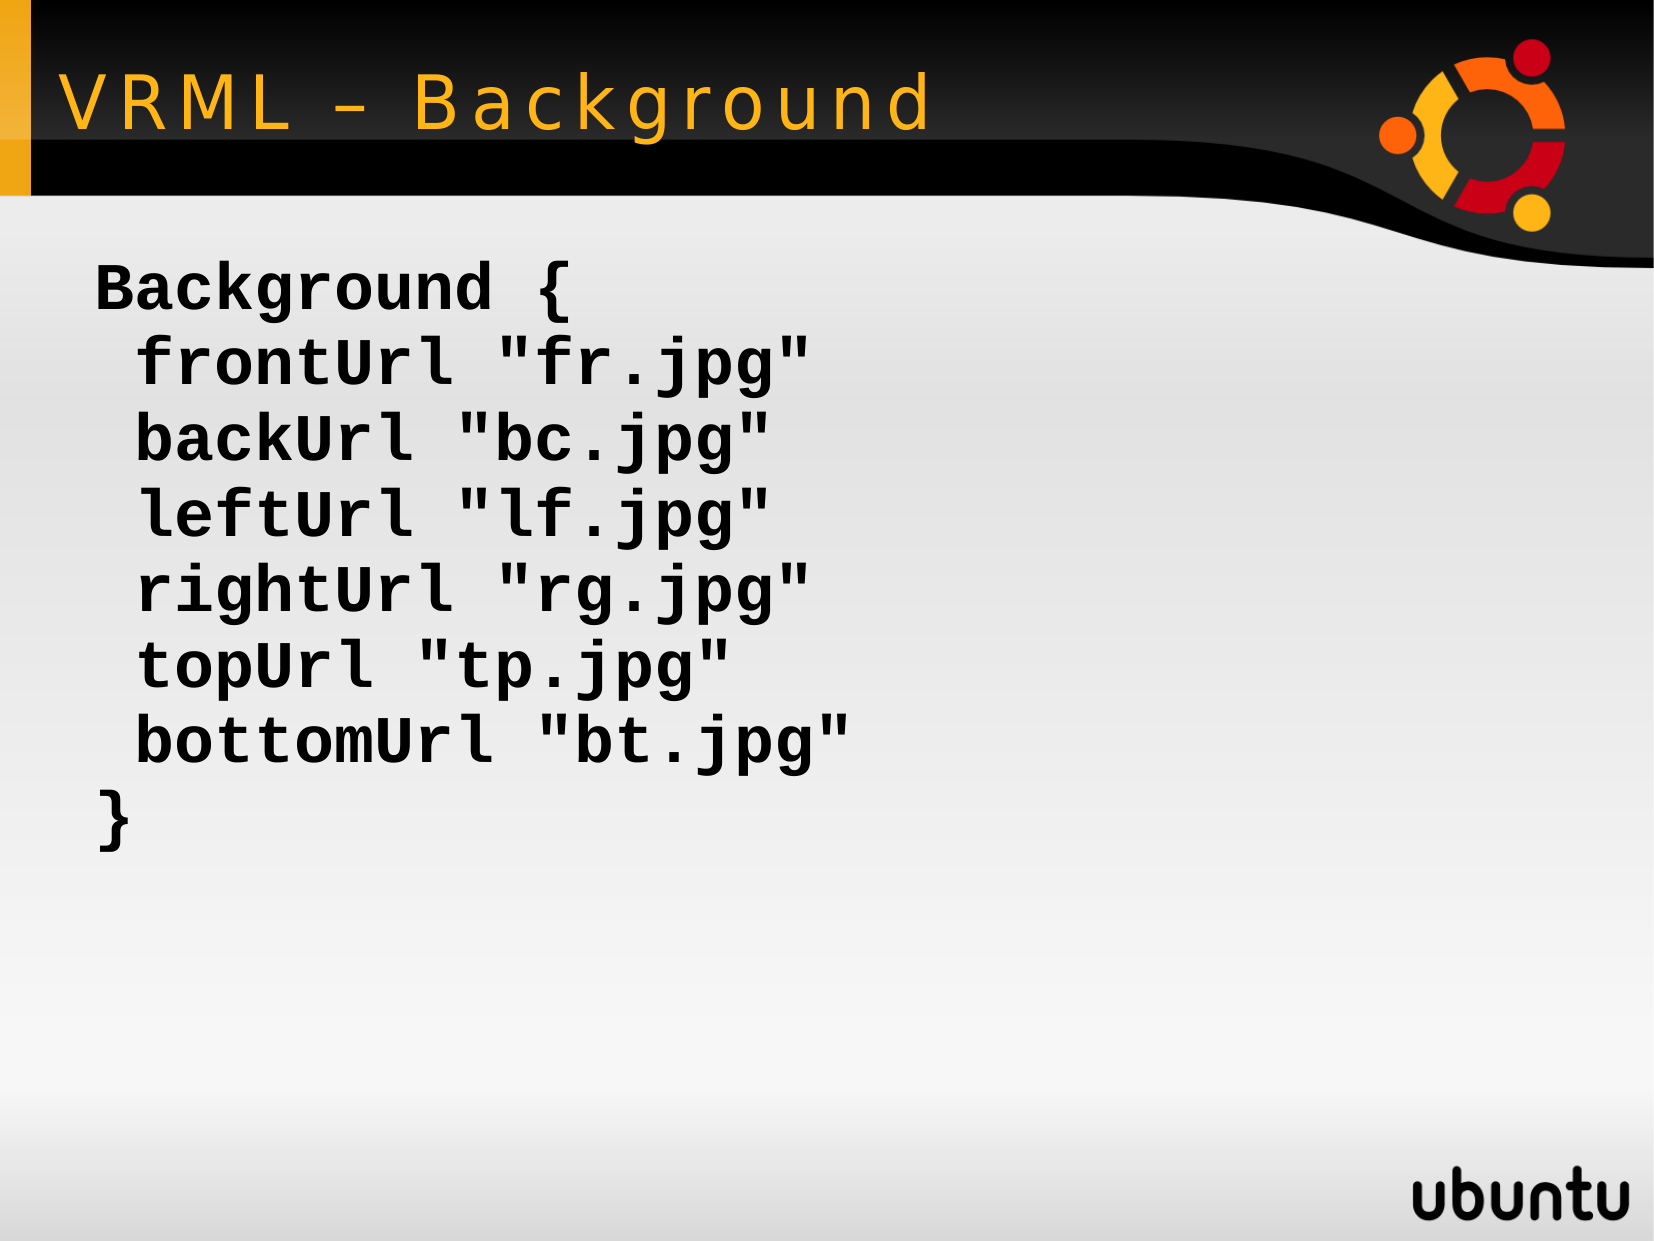

# VRML – Background
Background {
 frontUrl "fr.jpg"
 backUrl "bc.jpg"
 leftUrl "lf.jpg"
 rightUrl "rg.jpg"
 topUrl "tp.jpg"
 bottomUrl "bt.jpg"
}